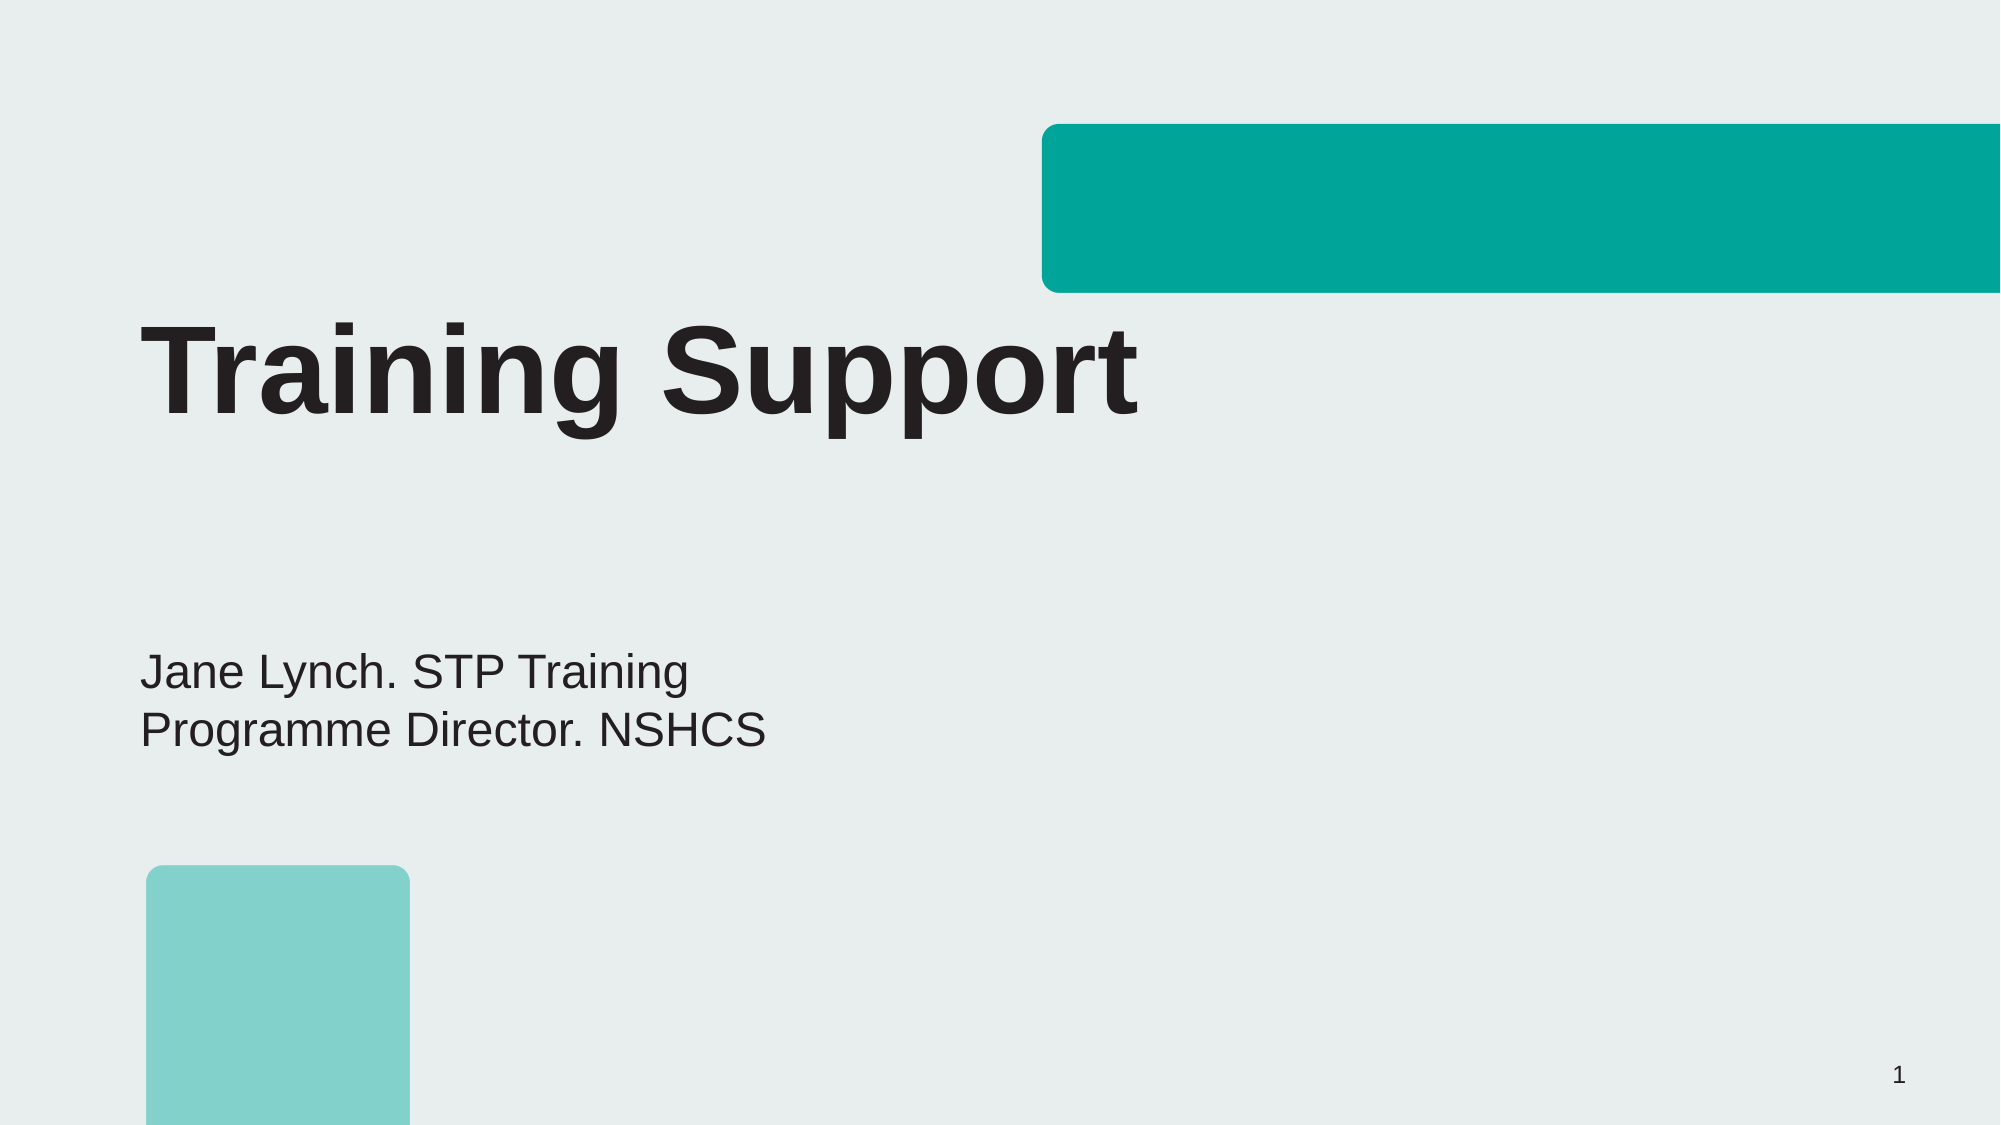

Training Support
# Jane Lynch. STP Training Programme Director. NSHCS